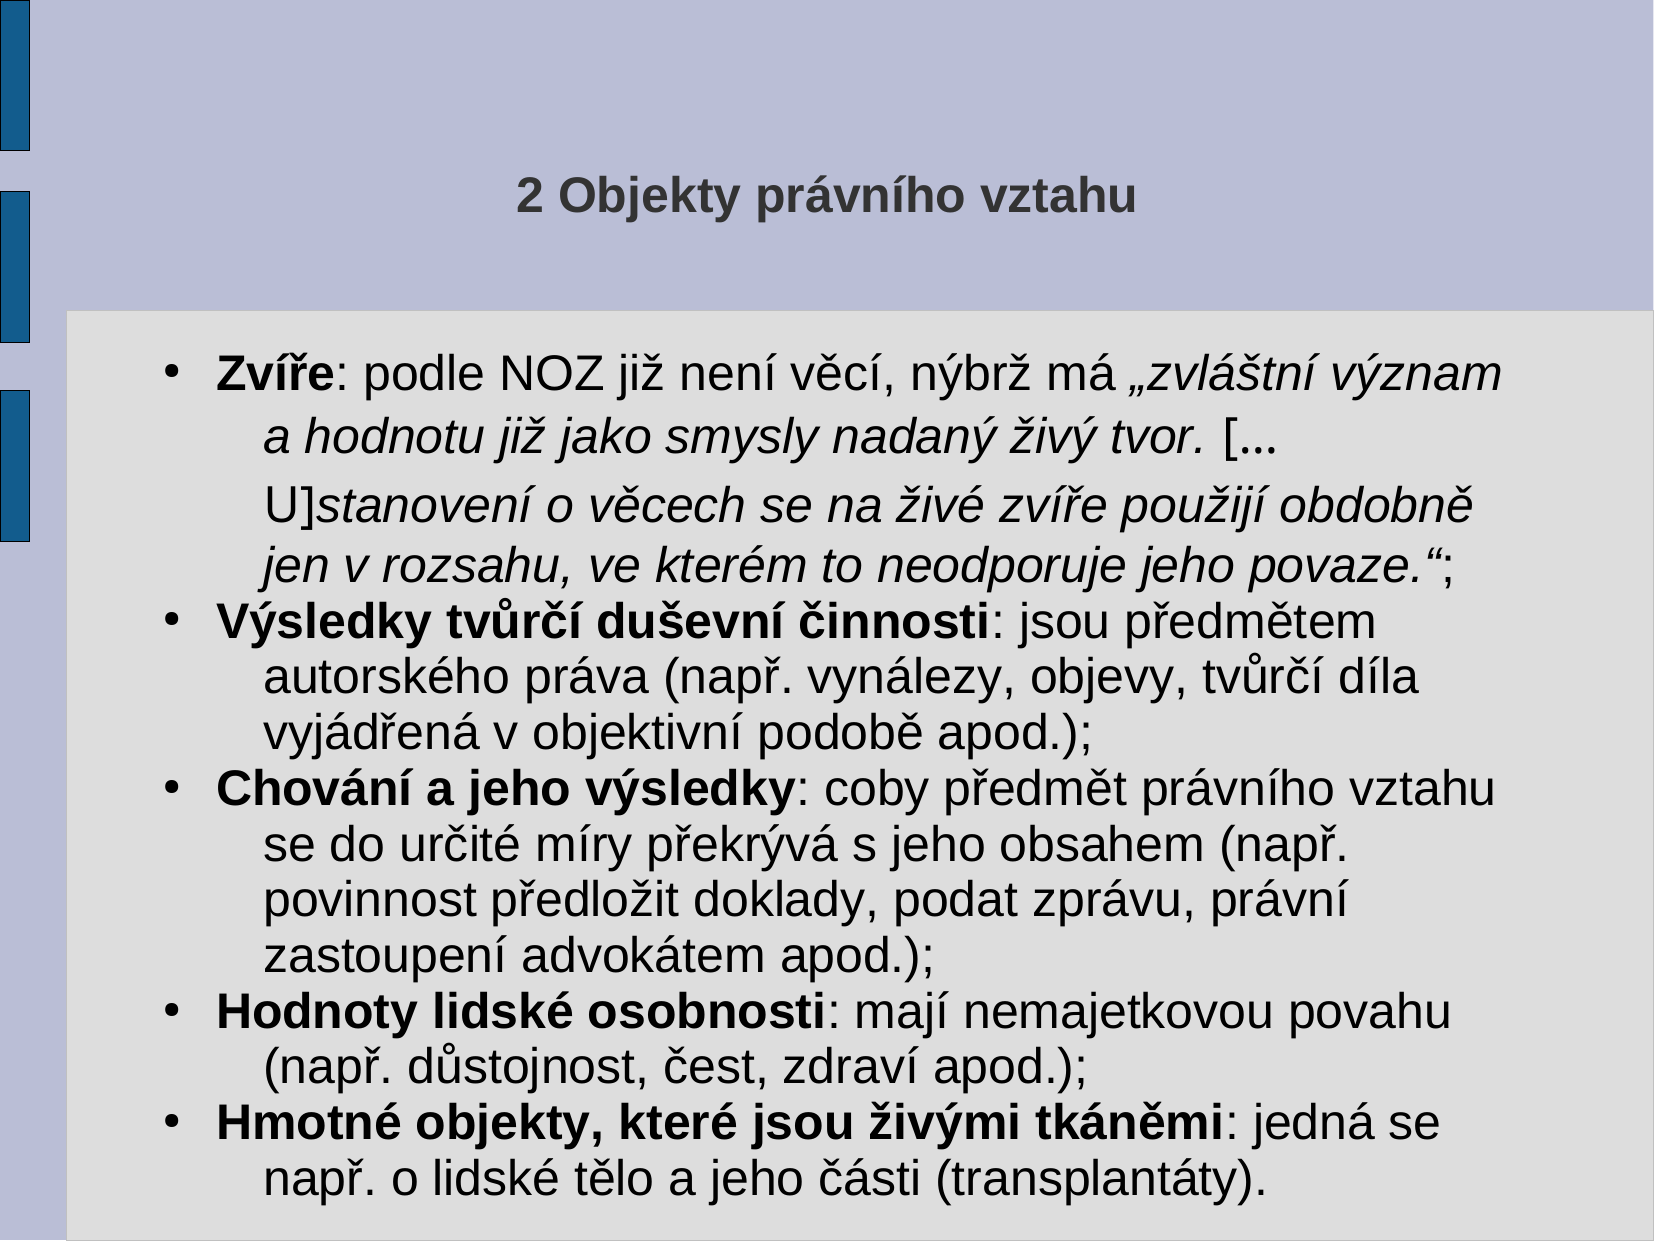

# 2 Objekty právního vztahu
Zvíře: podle NOZ již není věcí, nýbrž má „zvláštní význam a hodnotu již jako smysly nadaný živý tvor. [… U]stanovení o věcech se na živé zvíře použijí obdobně jen v rozsahu, ve kterém to neodporuje jeho povaze.“;
Výsledky tvůrčí duševní činnosti: jsou předmětem autorského práva (např. vynálezy, objevy, tvůrčí díla vyjádřená v objektivní podobě apod.);
Chování a jeho výsledky: coby předmět právního vztahu se do určité míry překrývá s jeho obsahem (např. povinnost předložit doklady, podat zprávu, právní zastoupení advokátem apod.);
Hodnoty lidské osobnosti: mají nemajetkovou povahu (např. důstojnost, čest, zdraví apod.);
Hmotné objekty, které jsou živými tkáněmi: jedná se např. o lidské tělo a jeho části (transplantáty).